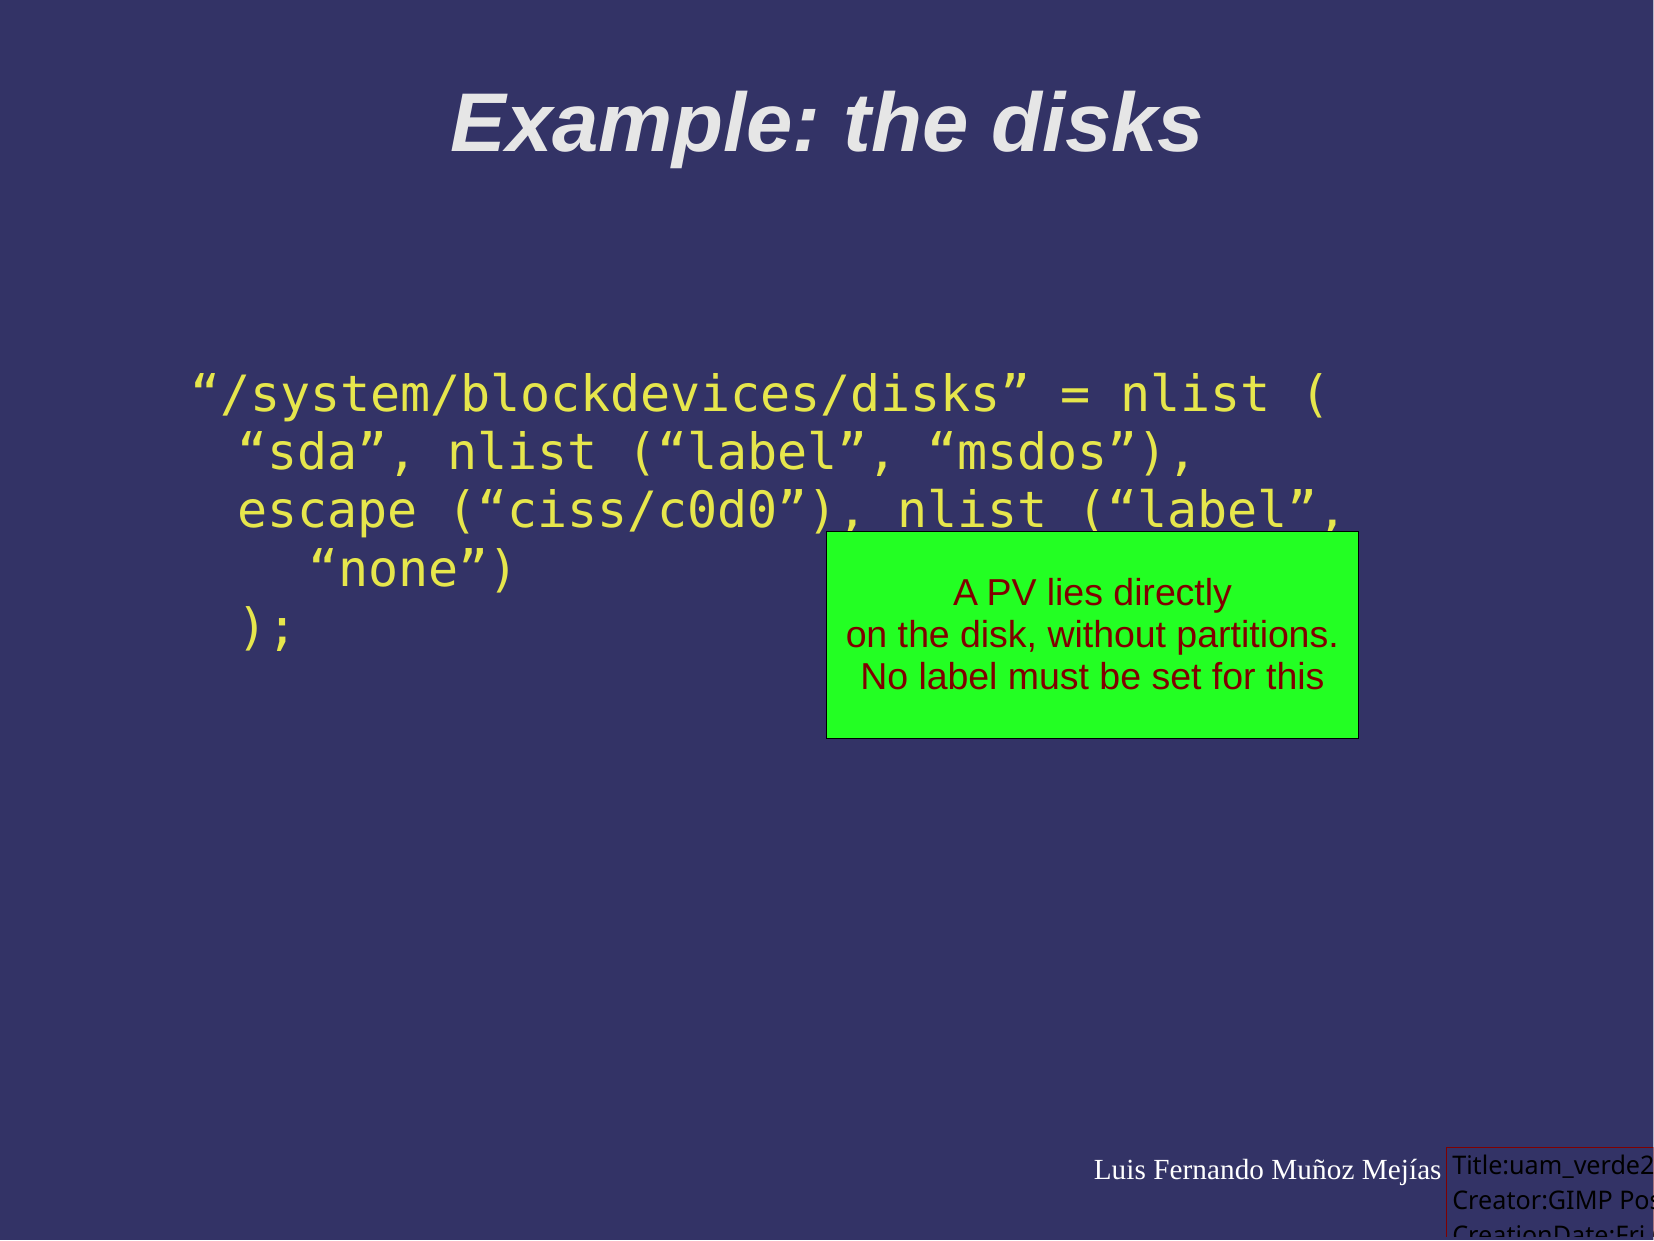

# Example: the disks
“/system/blockdevices/disks” = nlist (
“sda”, nlist (“label”, “msdos”),
escape (“ciss/c0d0”), nlist (“label”, “none”)
);
A PV lies directly
on the disk, without partitions.
No label must be set for this
Luis Fernando Muñoz Mejías